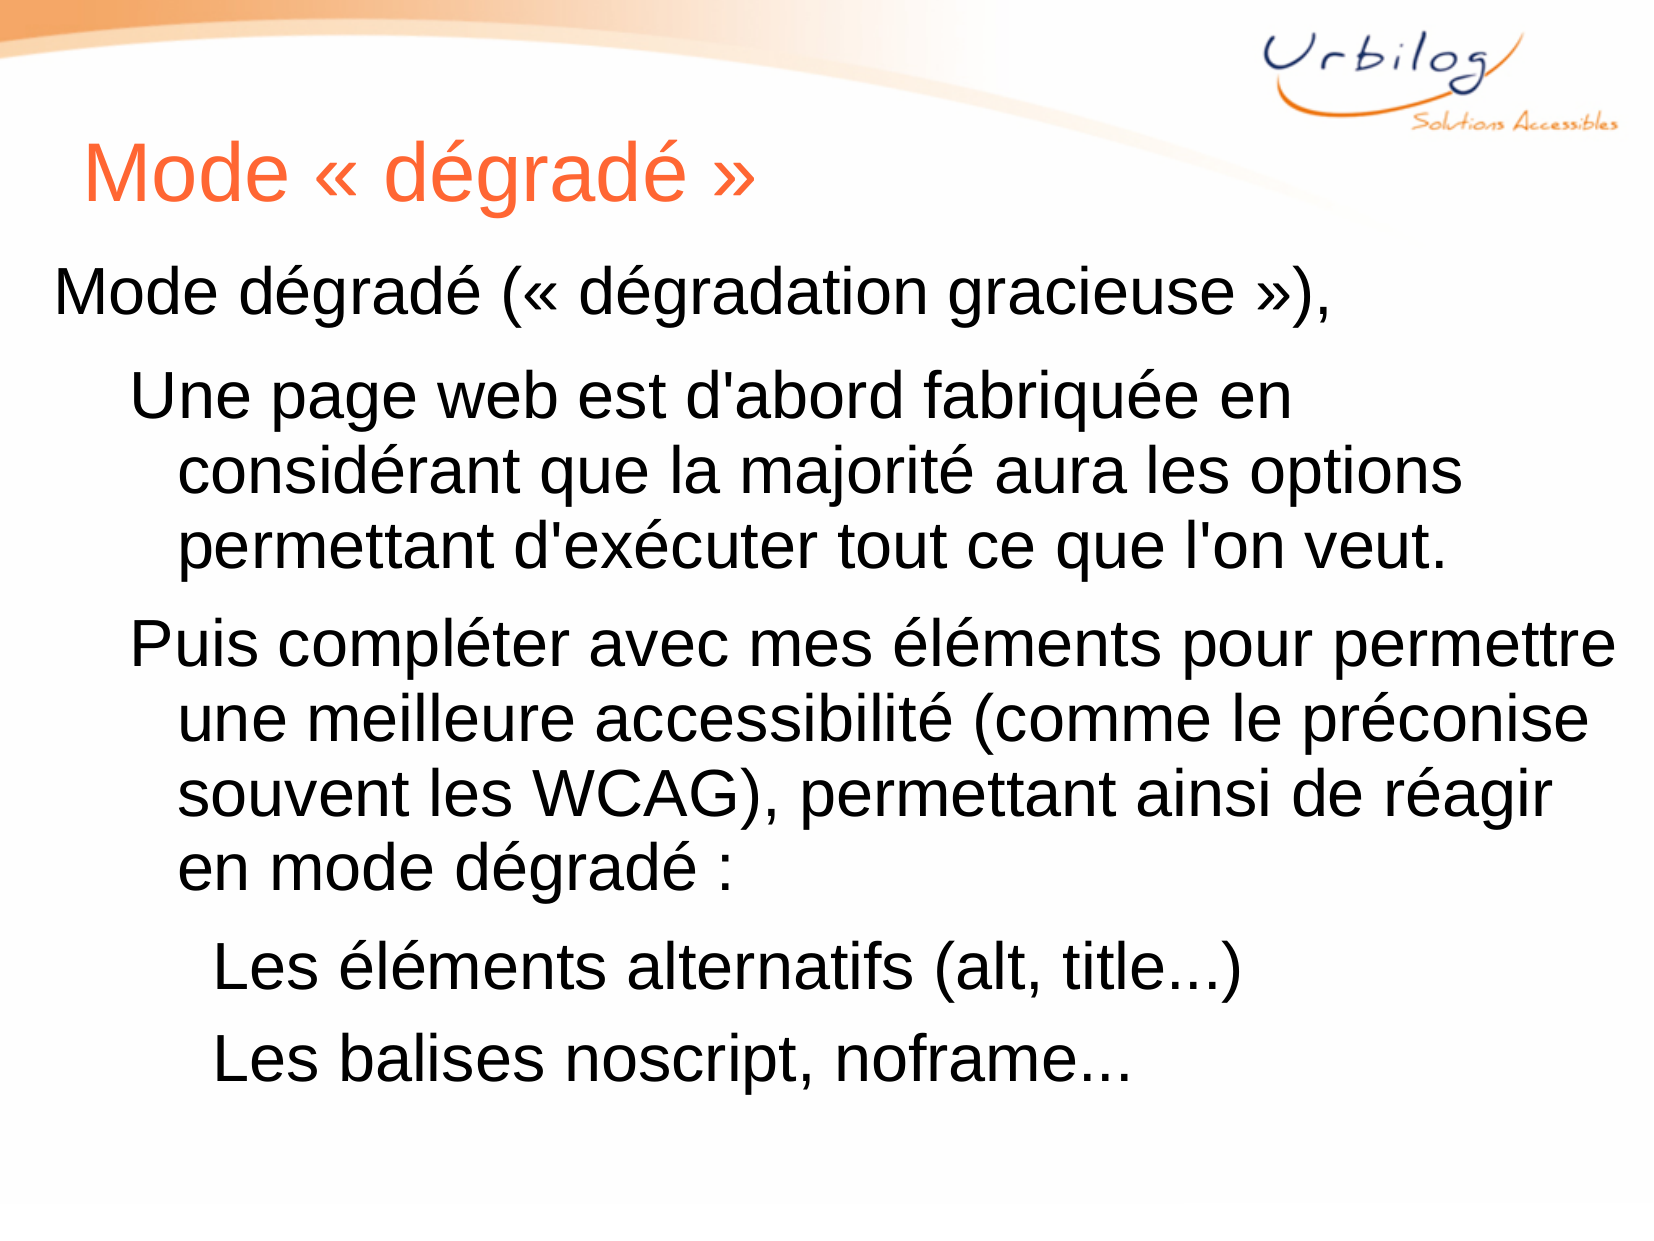

# Mode « dégradé »
Mode dégradé (« dégradation gracieuse »),
Une page web est d'abord fabriquée en considérant que la majorité aura les options permettant d'exécuter tout ce que l'on veut.
Puis compléter avec mes éléments pour permettre une meilleure accessibilité (comme le préconise souvent les WCAG), permettant ainsi de réagir en mode dégradé :
Les éléments alternatifs (alt, title...)
Les balises noscript, noframe...